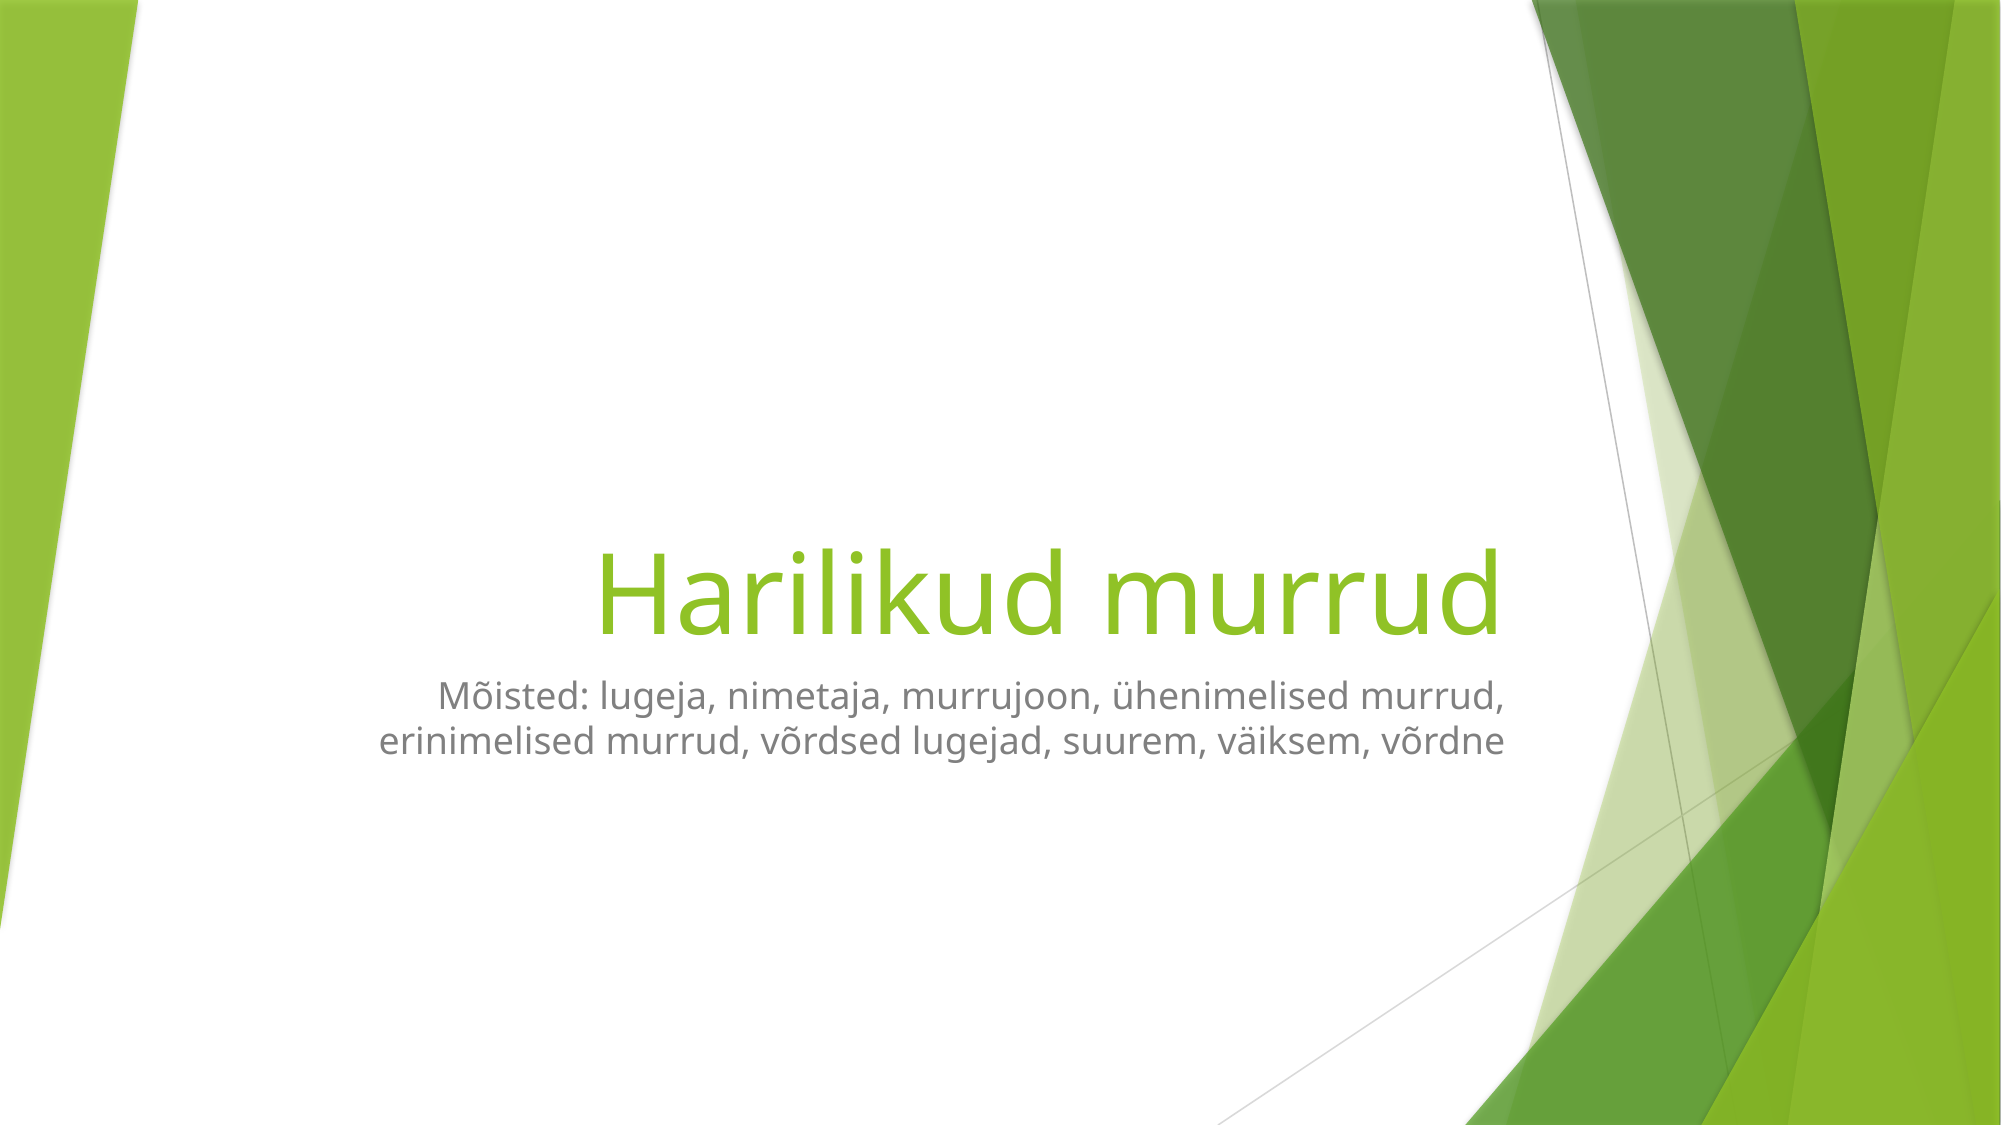

# Harilikud murrud
Mõisted: lugeja, nimetaja, murrujoon, ühenimelised murrud, erinimelised murrud, võrdsed lugejad, suurem, väiksem, võrdne